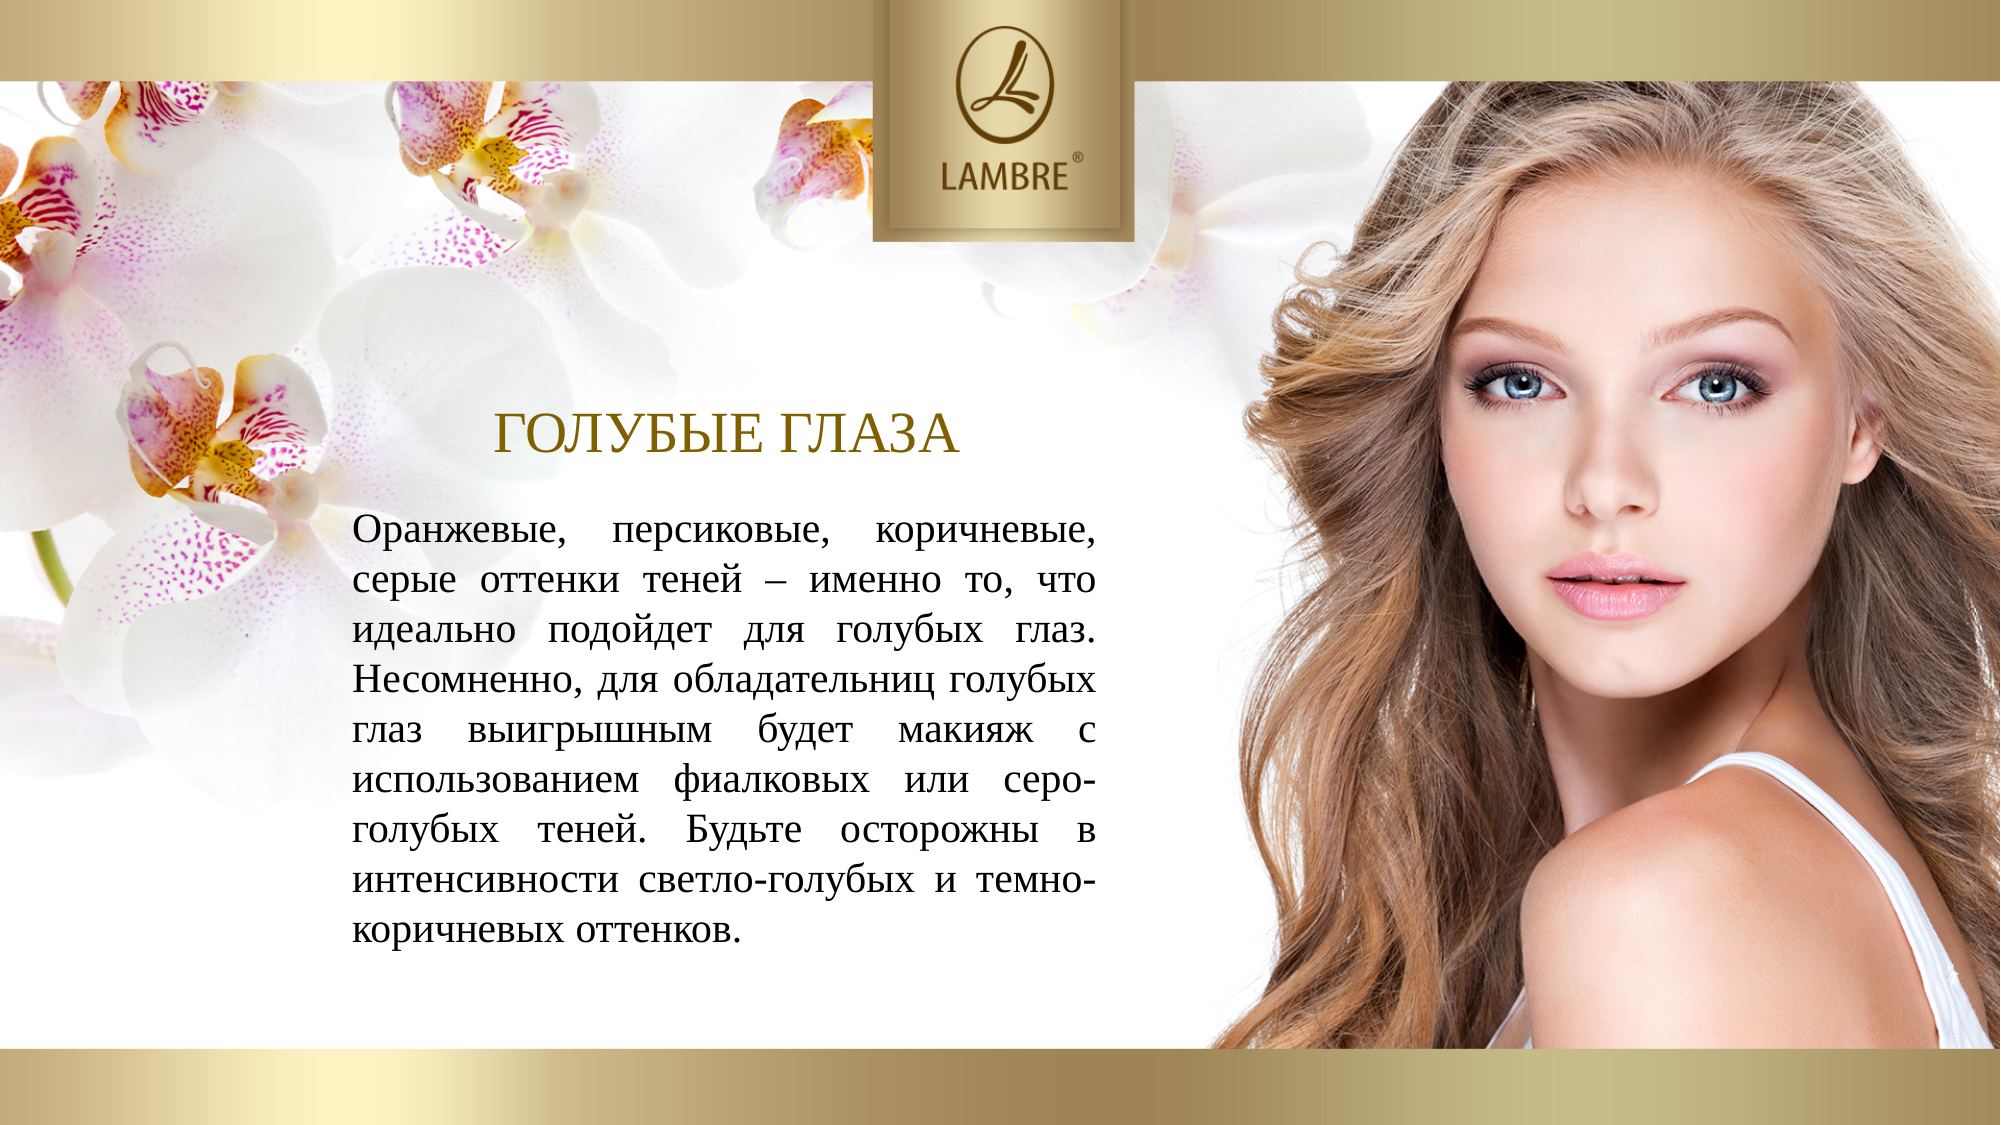

ГОЛУБЫЕ ГЛАЗА
Оранжевые, персиковые, коричневые, серые оттенки теней – именно то, что идеально подойдет для голубых глаз. Несомненно, для обладательниц голубых глаз выигрышным будет макияж с использованием фиалковых или серо-голубых теней. Будьте осторожны в интенсивности светло-голубых и темно-коричневых оттенков.